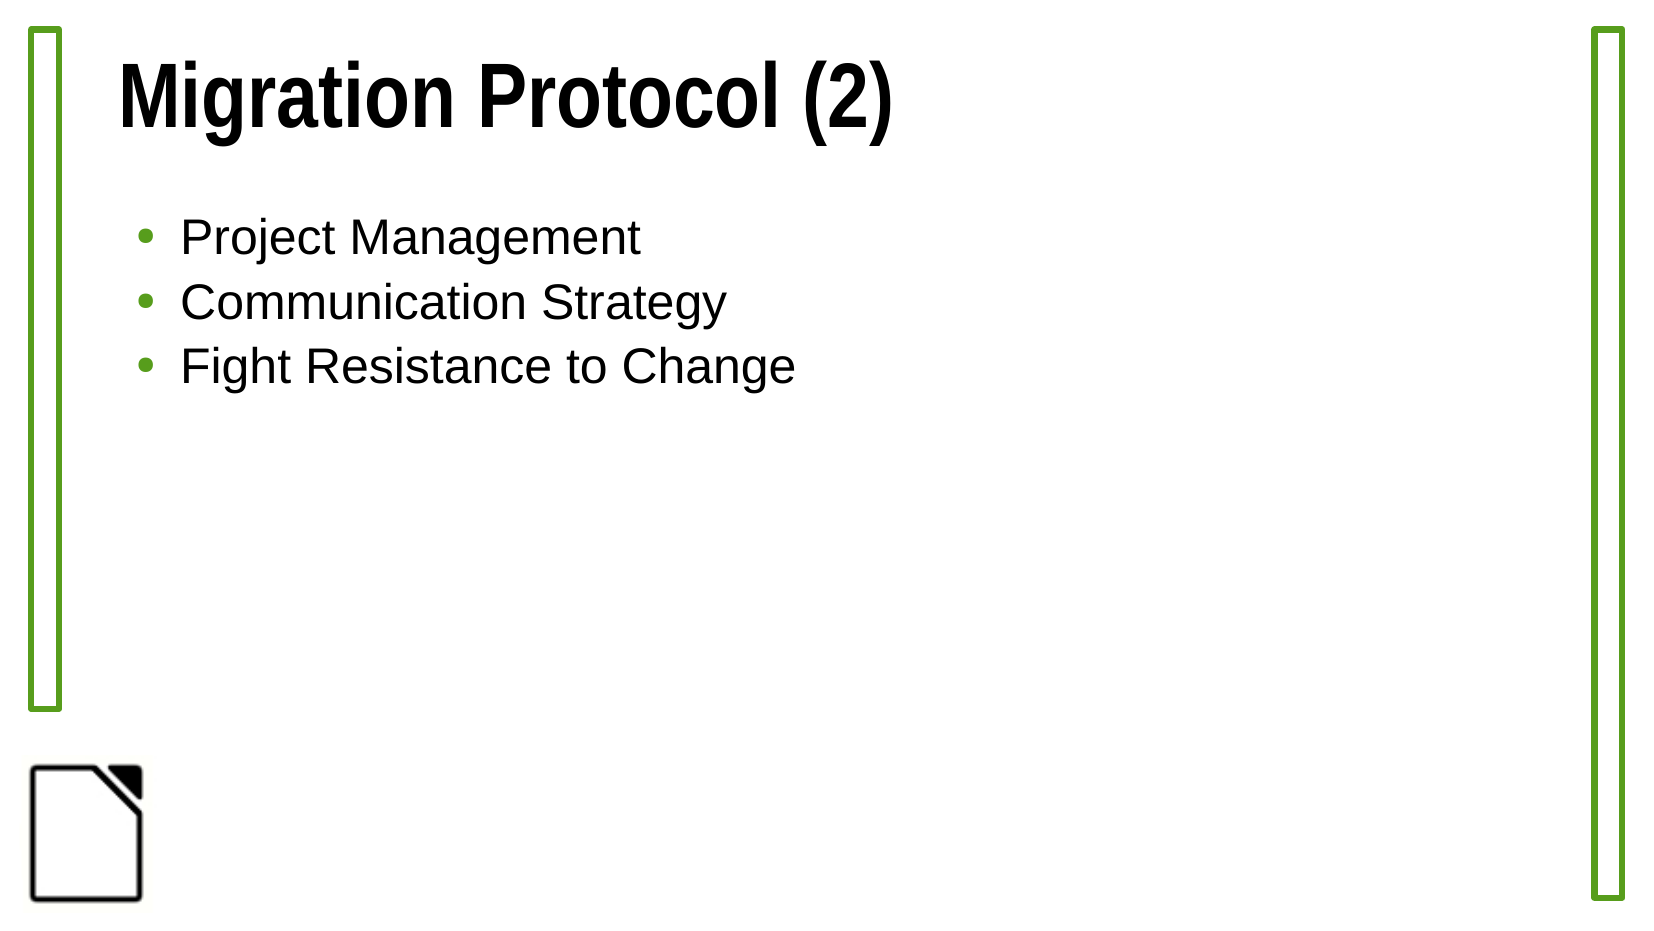

# Migration Protocol (2)
Project Management
Communication Strategy
Fight Resistance to Change